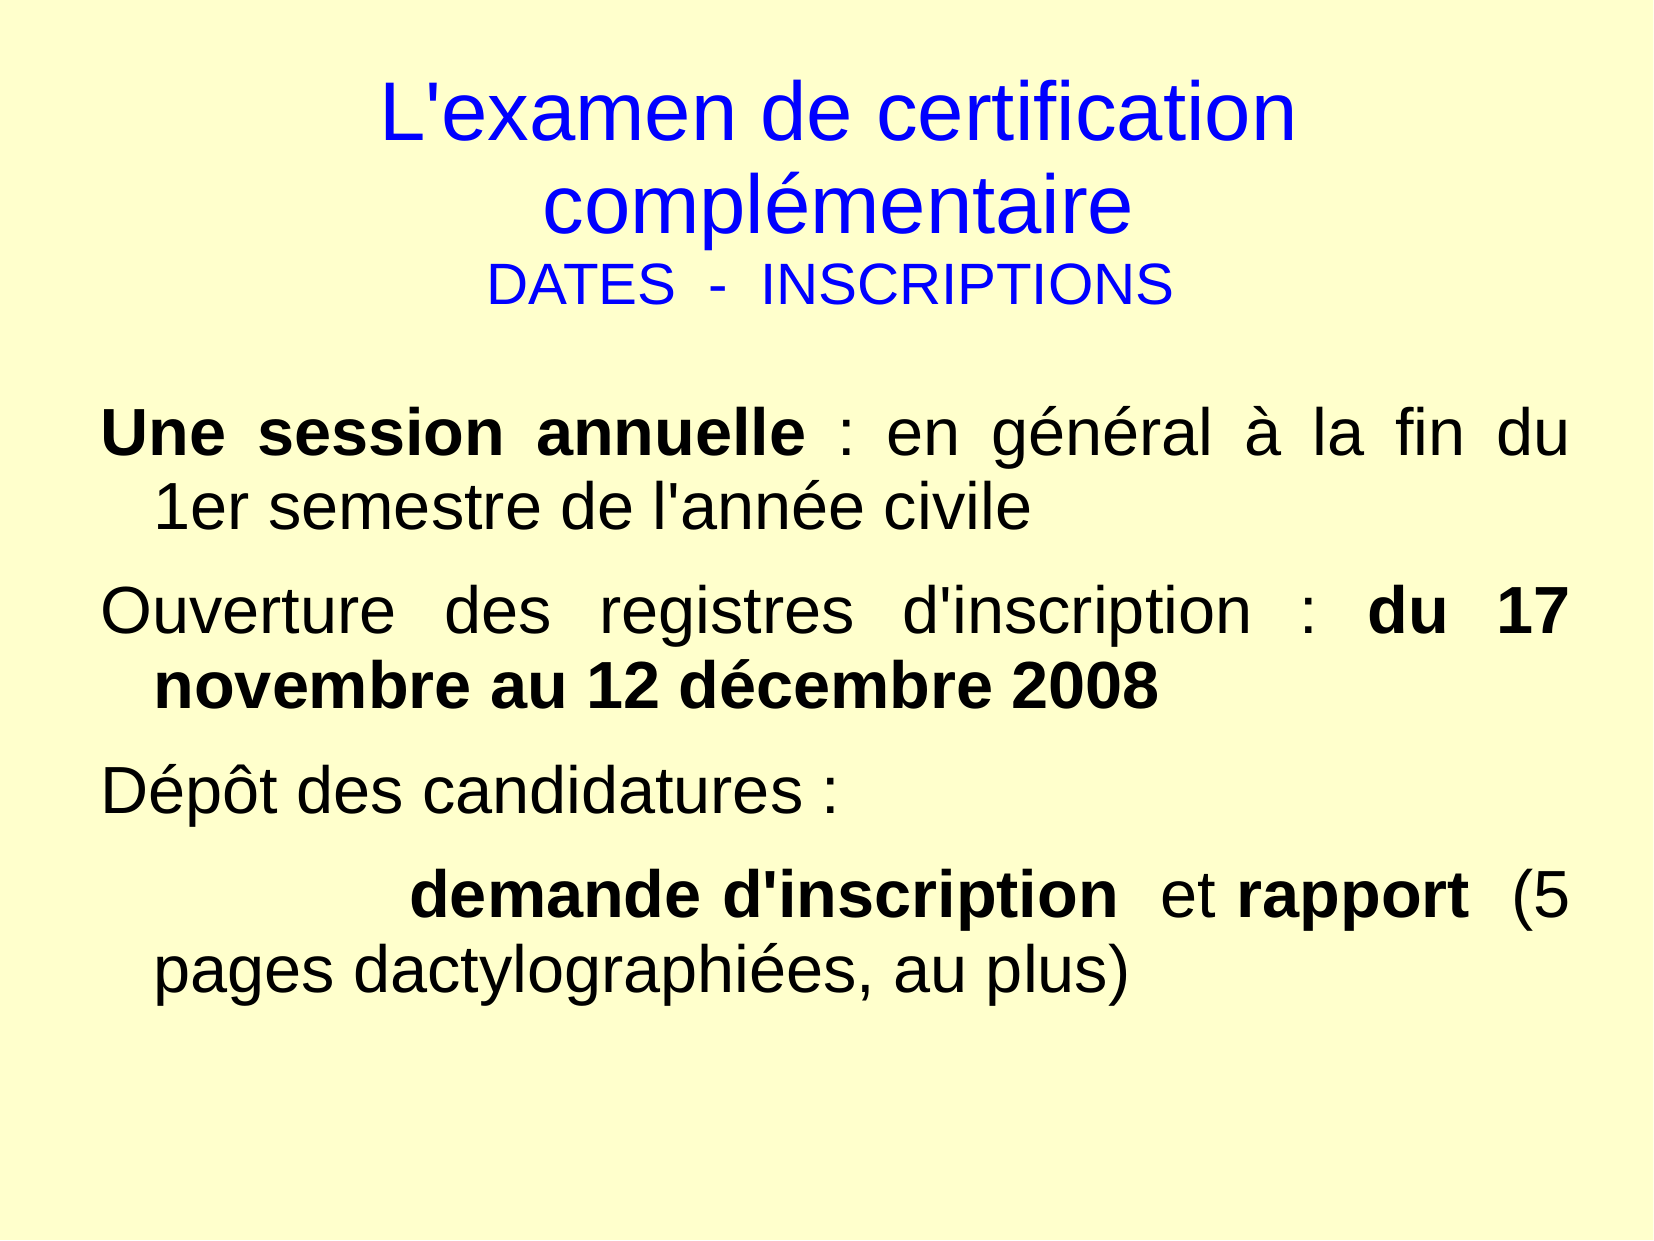

# L'examen de certification complémentaire DATES - INSCRIPTIONS
Une session annuelle : en général à la fin du 1er semestre de l'année civile
Ouverture des registres d'inscription : du 17 novembre au 12 décembre 2008
Dépôt des candidatures :
 demande d'inscription et rapport (5 pages dactylographiées, au plus)